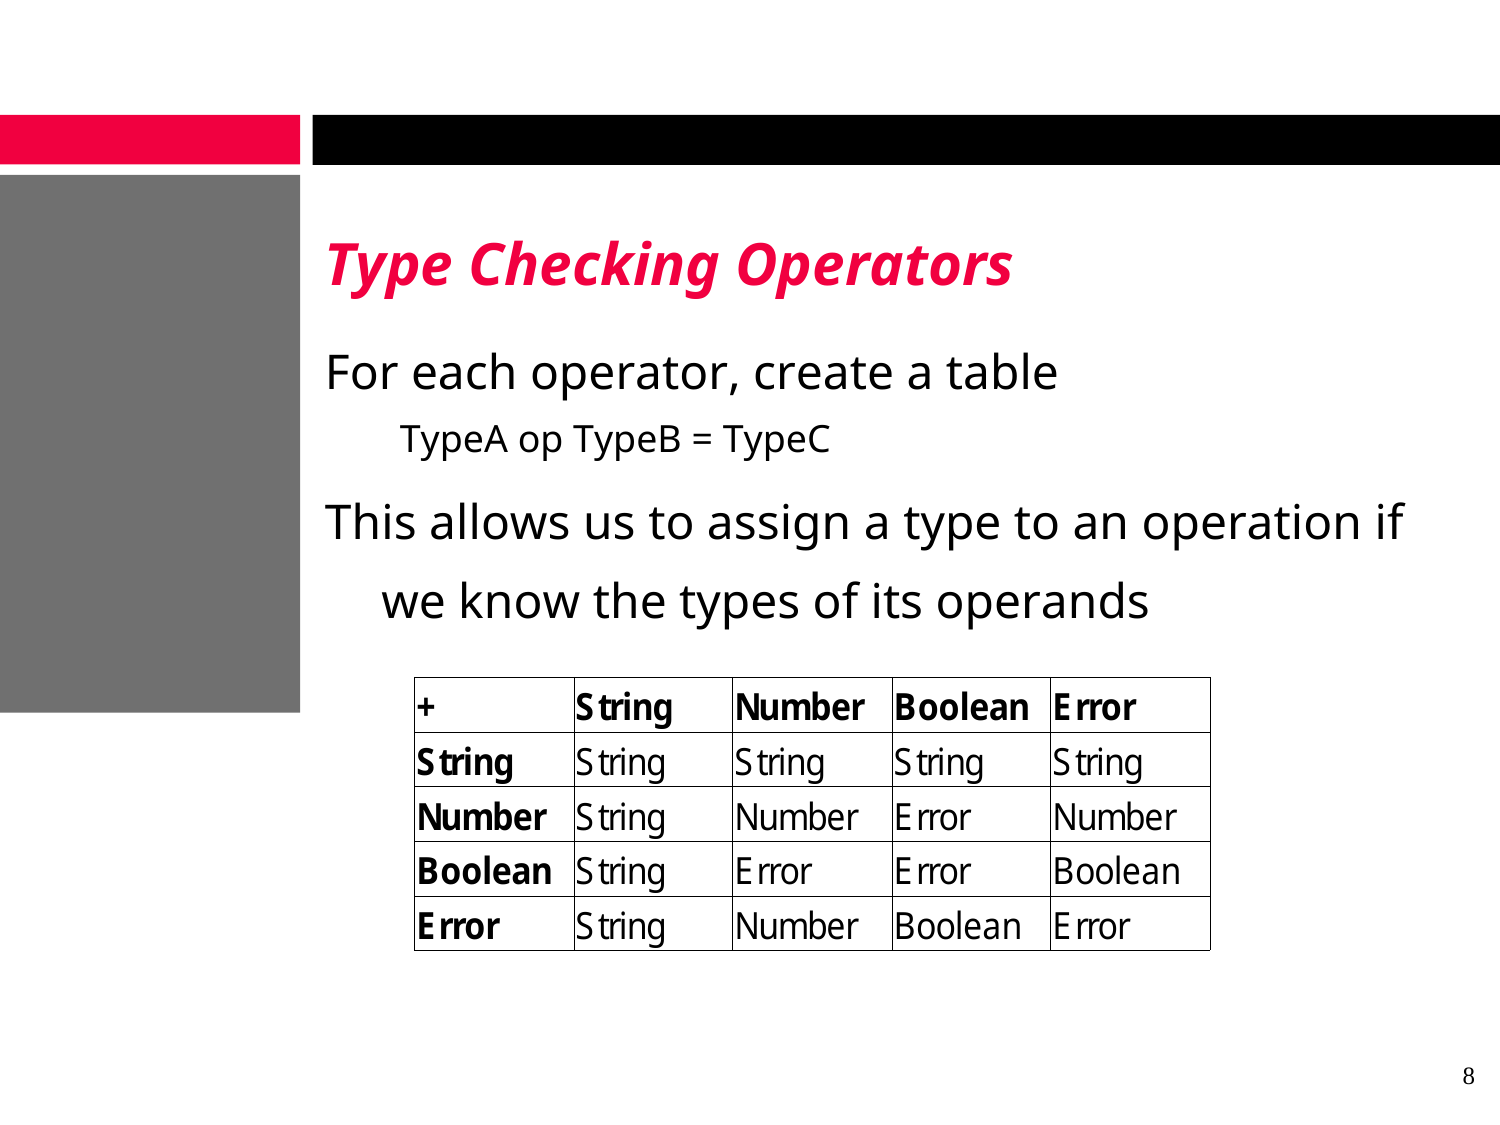

# Type Checking Operators
For each operator, create a table
TypeA op TypeB = TypeC
This allows us to assign a type to an operation if we know the types of its operands
8